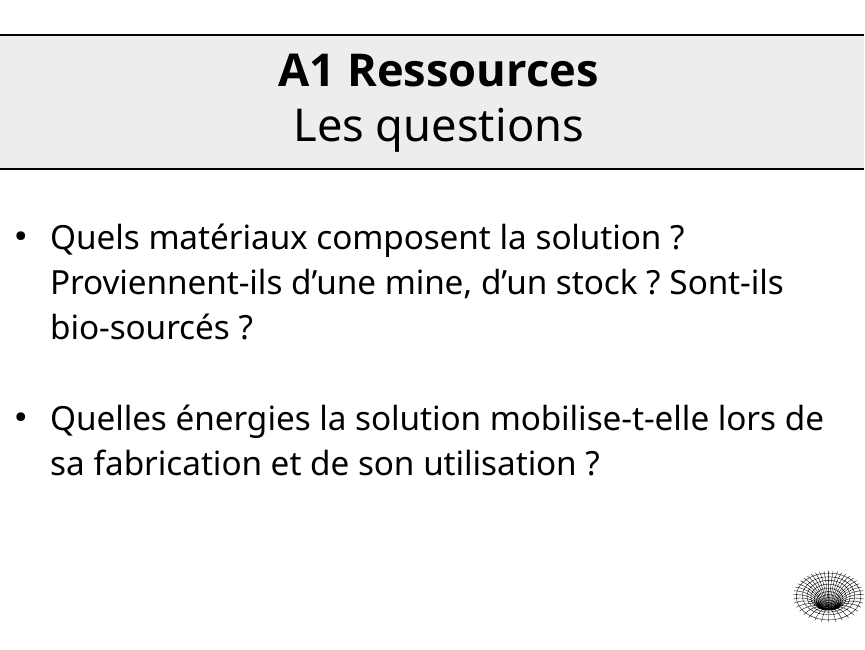

# A1 Ressources Les questions
Quels matériaux composent la solution ? Proviennent-ils d’une mine, d’un stock ? Sont-ils bio-sourcés ?
Quelles énergies la solution mobilise-t-elle lors de sa fabrication et de son utilisation ?